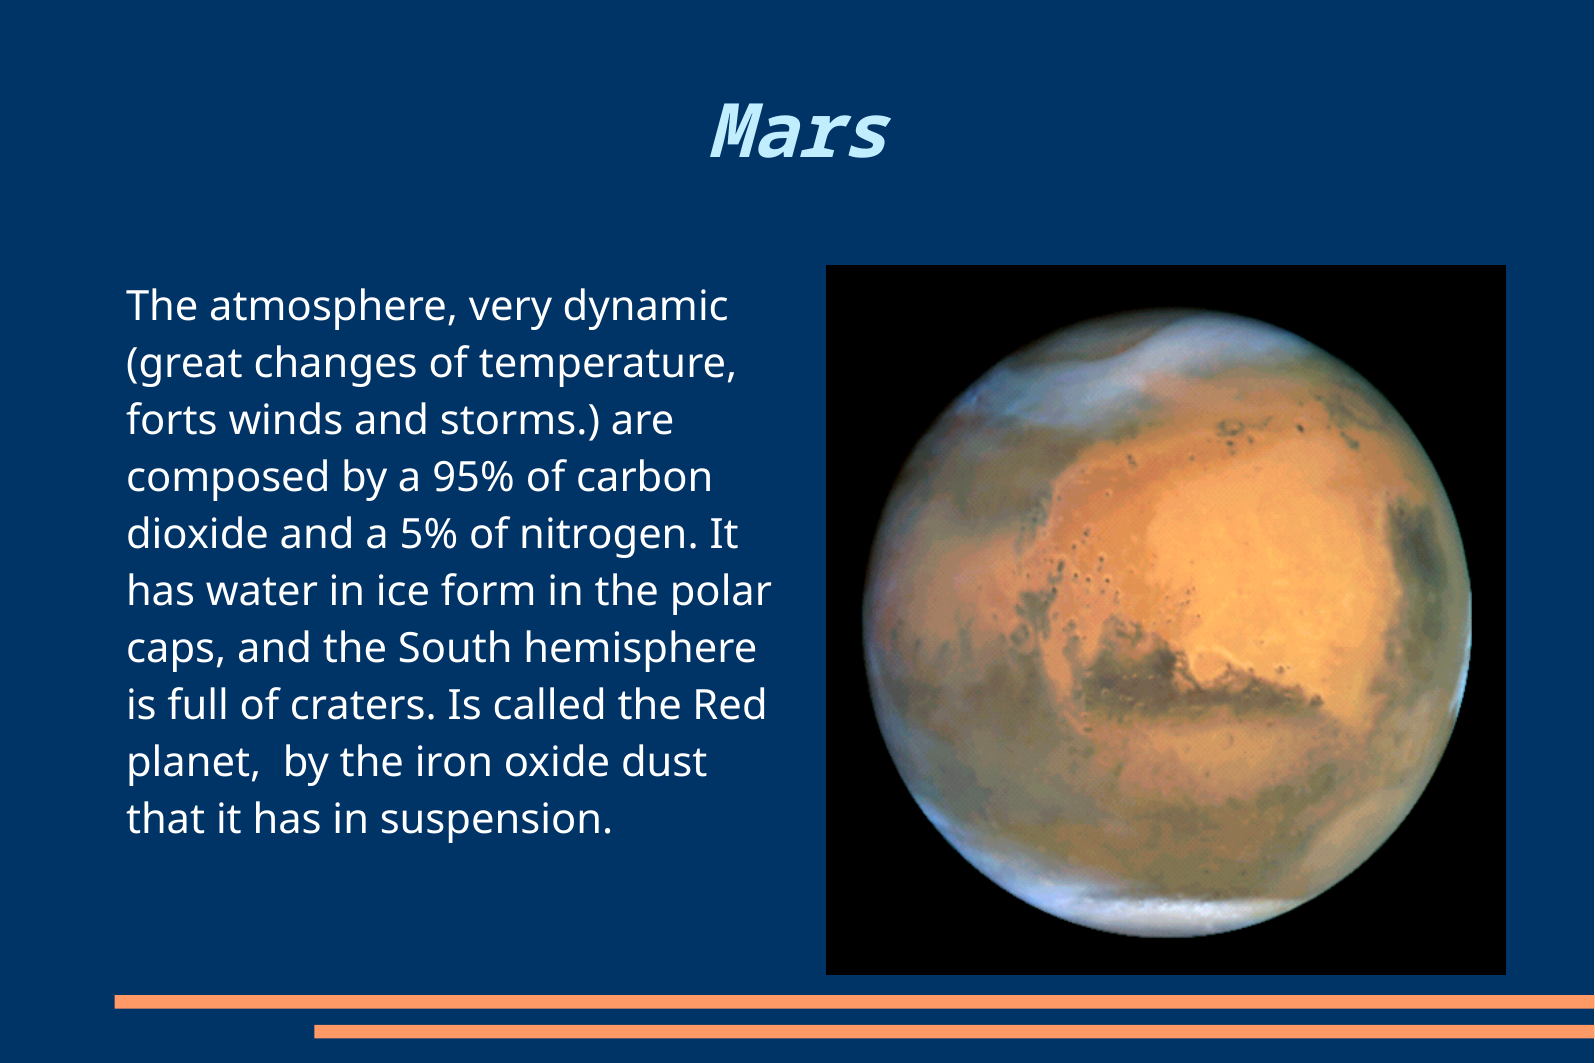

# Mars
The atmosphere, very dynamic (great changes of temperature, forts winds and storms.) are composed by a 95% of carbon dioxide and a 5% of nitrogen. It has water in ice form in the polar caps, and the South hemisphere is full of craters. Is called the Red planet, by the iron oxide dust that it has in suspension.